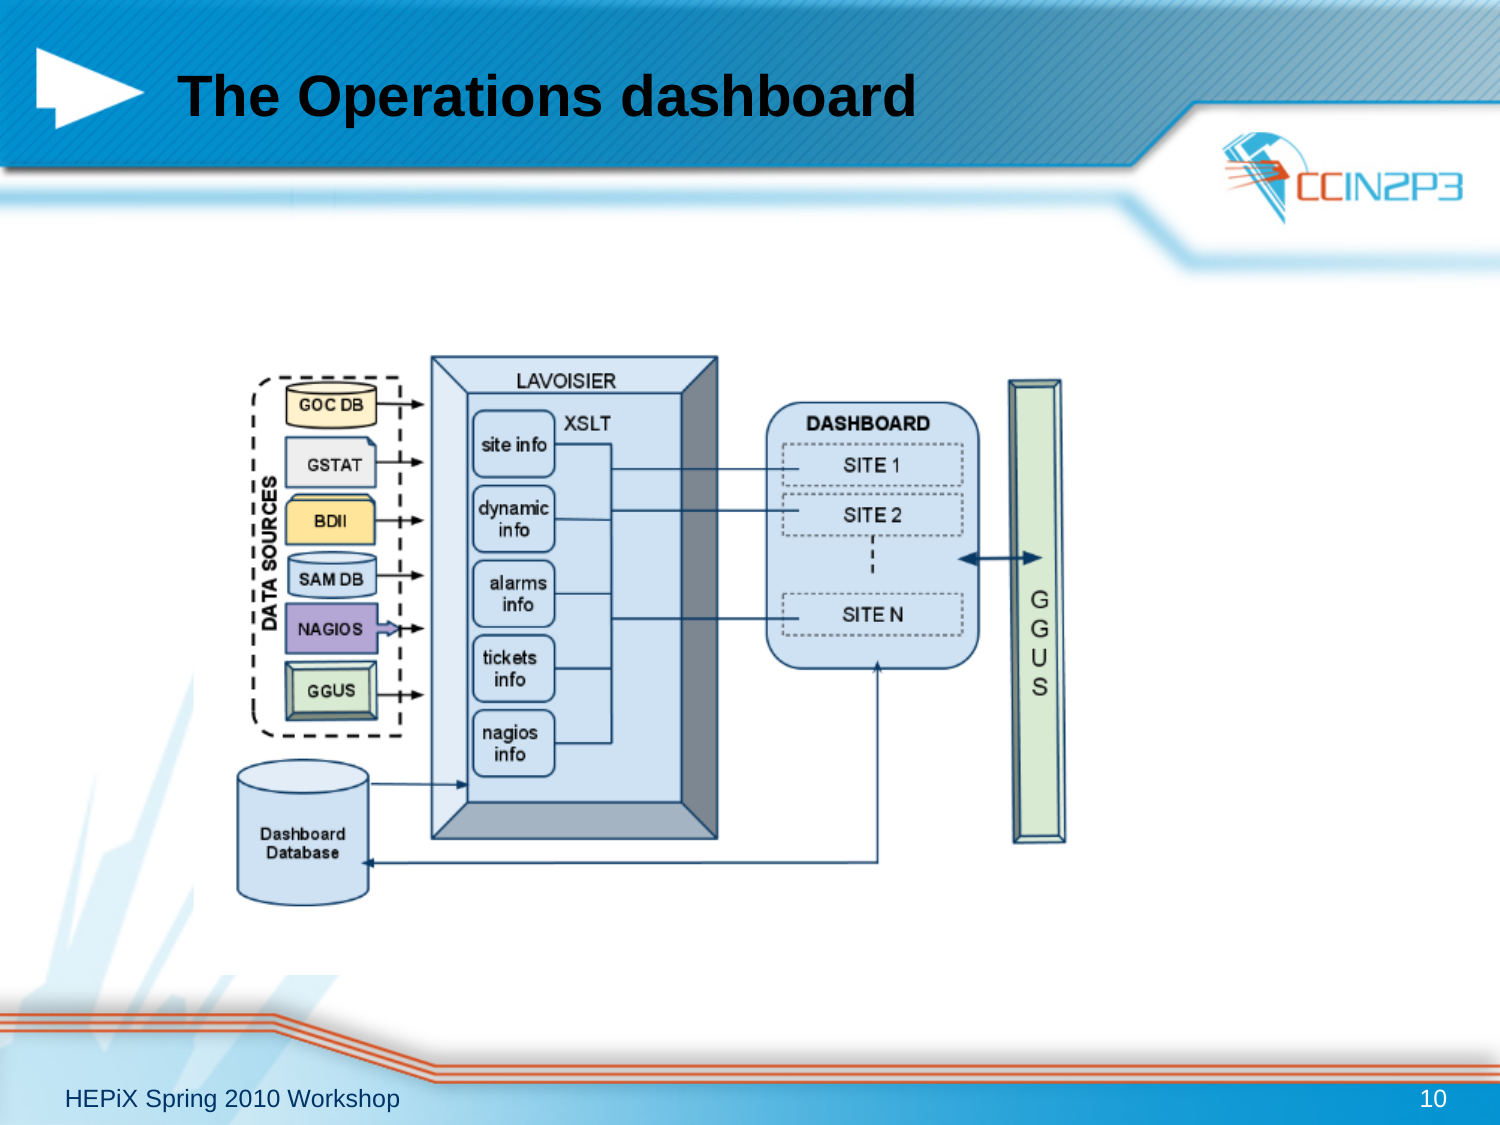

# The Operations dashboard
HEPiX Spring 2010 Workshop
10